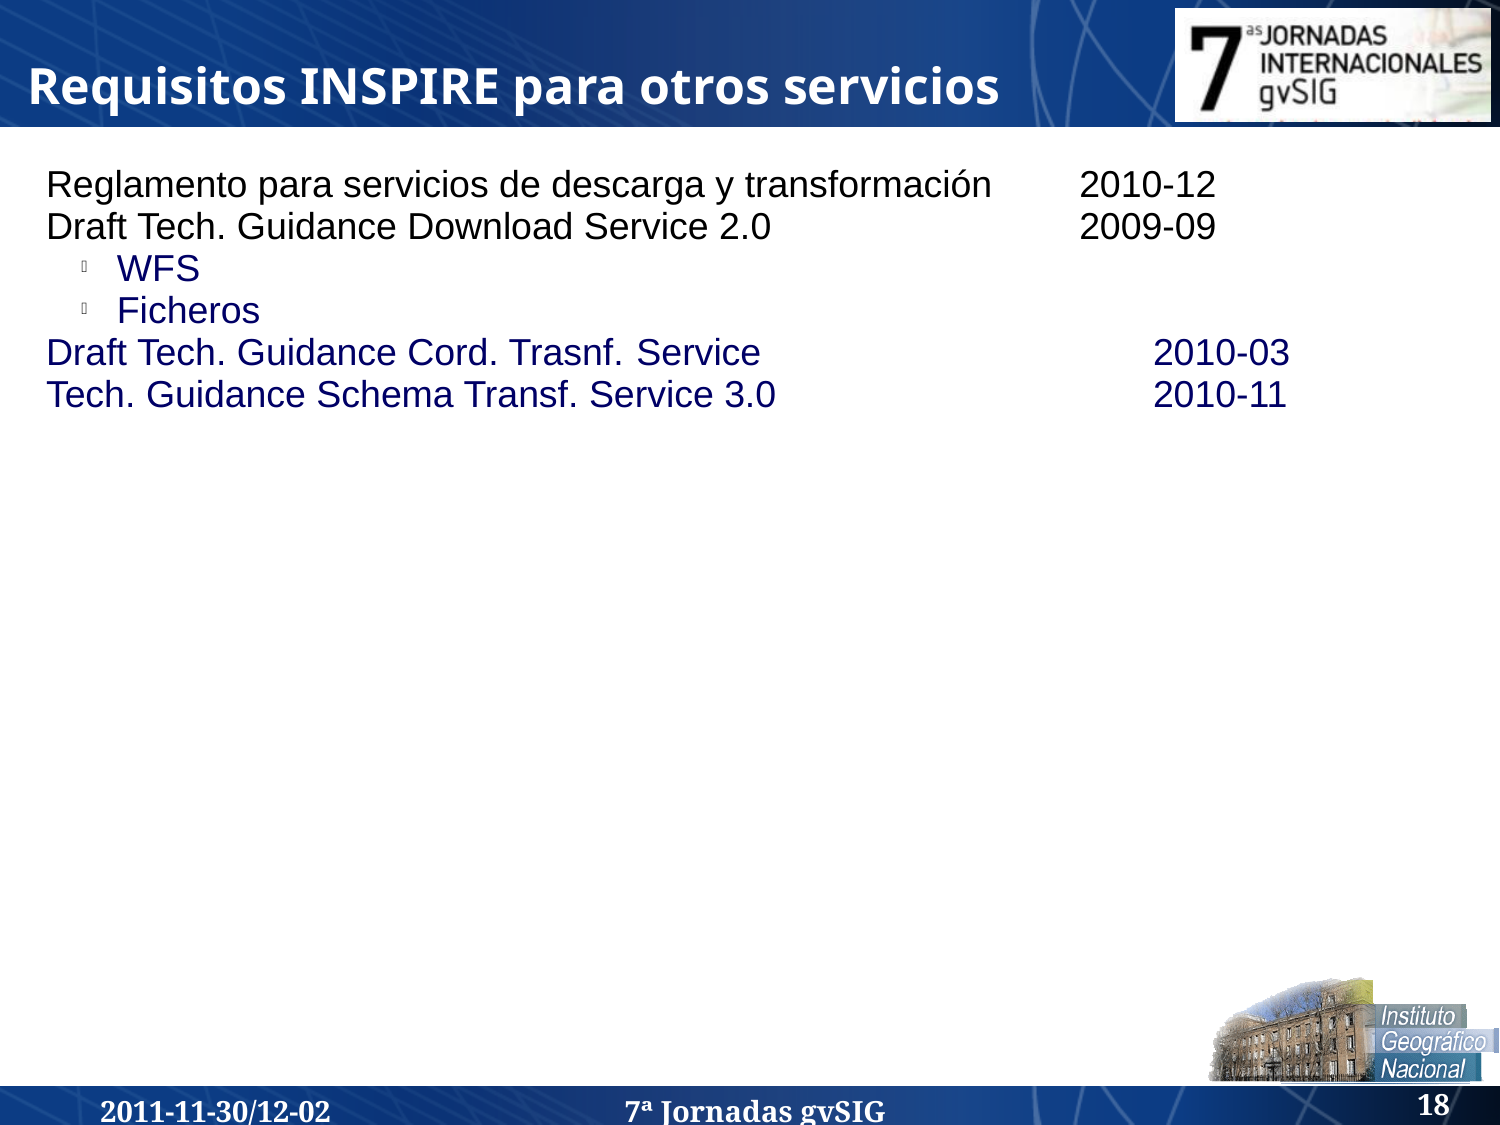

Requisitos INSPIRE para otros servicios
Reglamento para servicios de descarga y transformación		2010-12
Draft Tech. Guidance Download Service 2.0					2009-09
WFS
Ficheros
Draft Tech. Guidance Cord. Trasnf.	Service						2010-03
Tech. Guidance Schema Transf. Service 3.0						2010-11